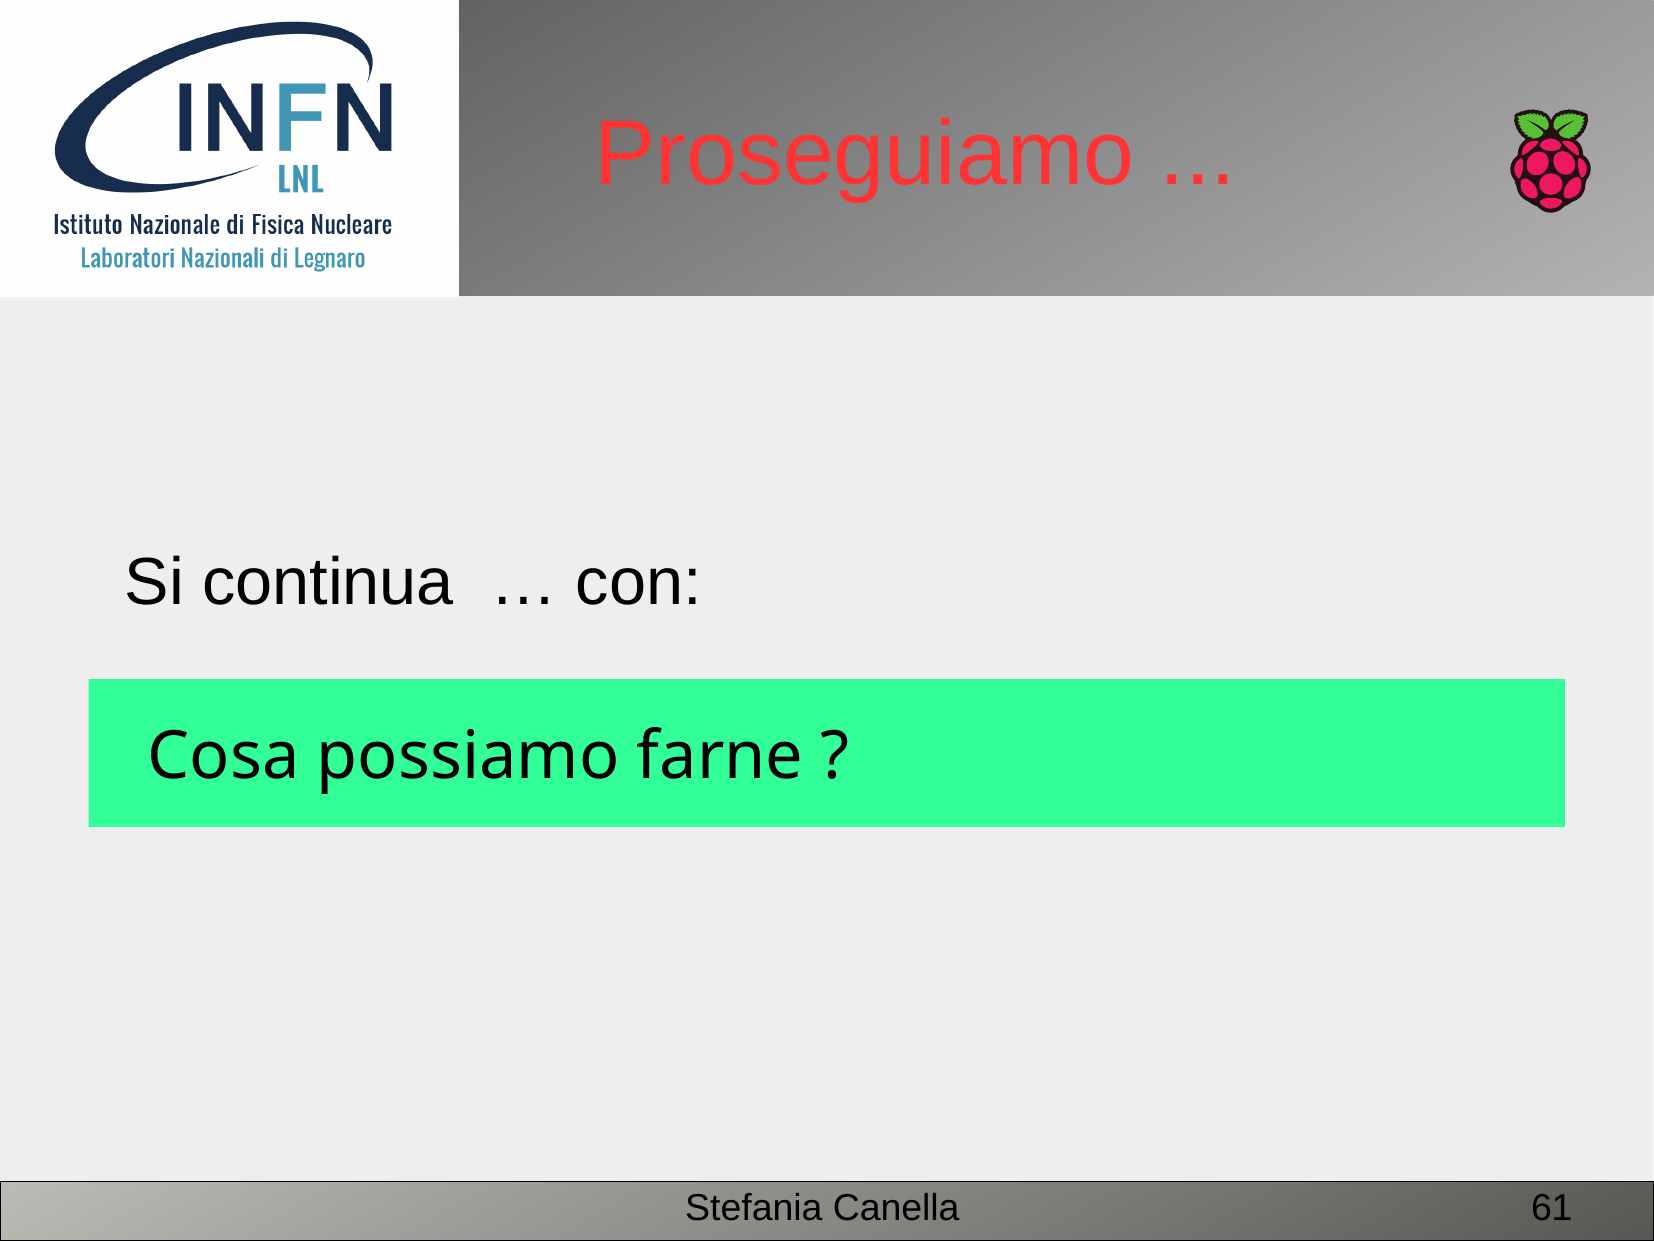

# Proseguiamo ...
Si continua … con:
Cosa possiamo farne ?
Stefania Canella